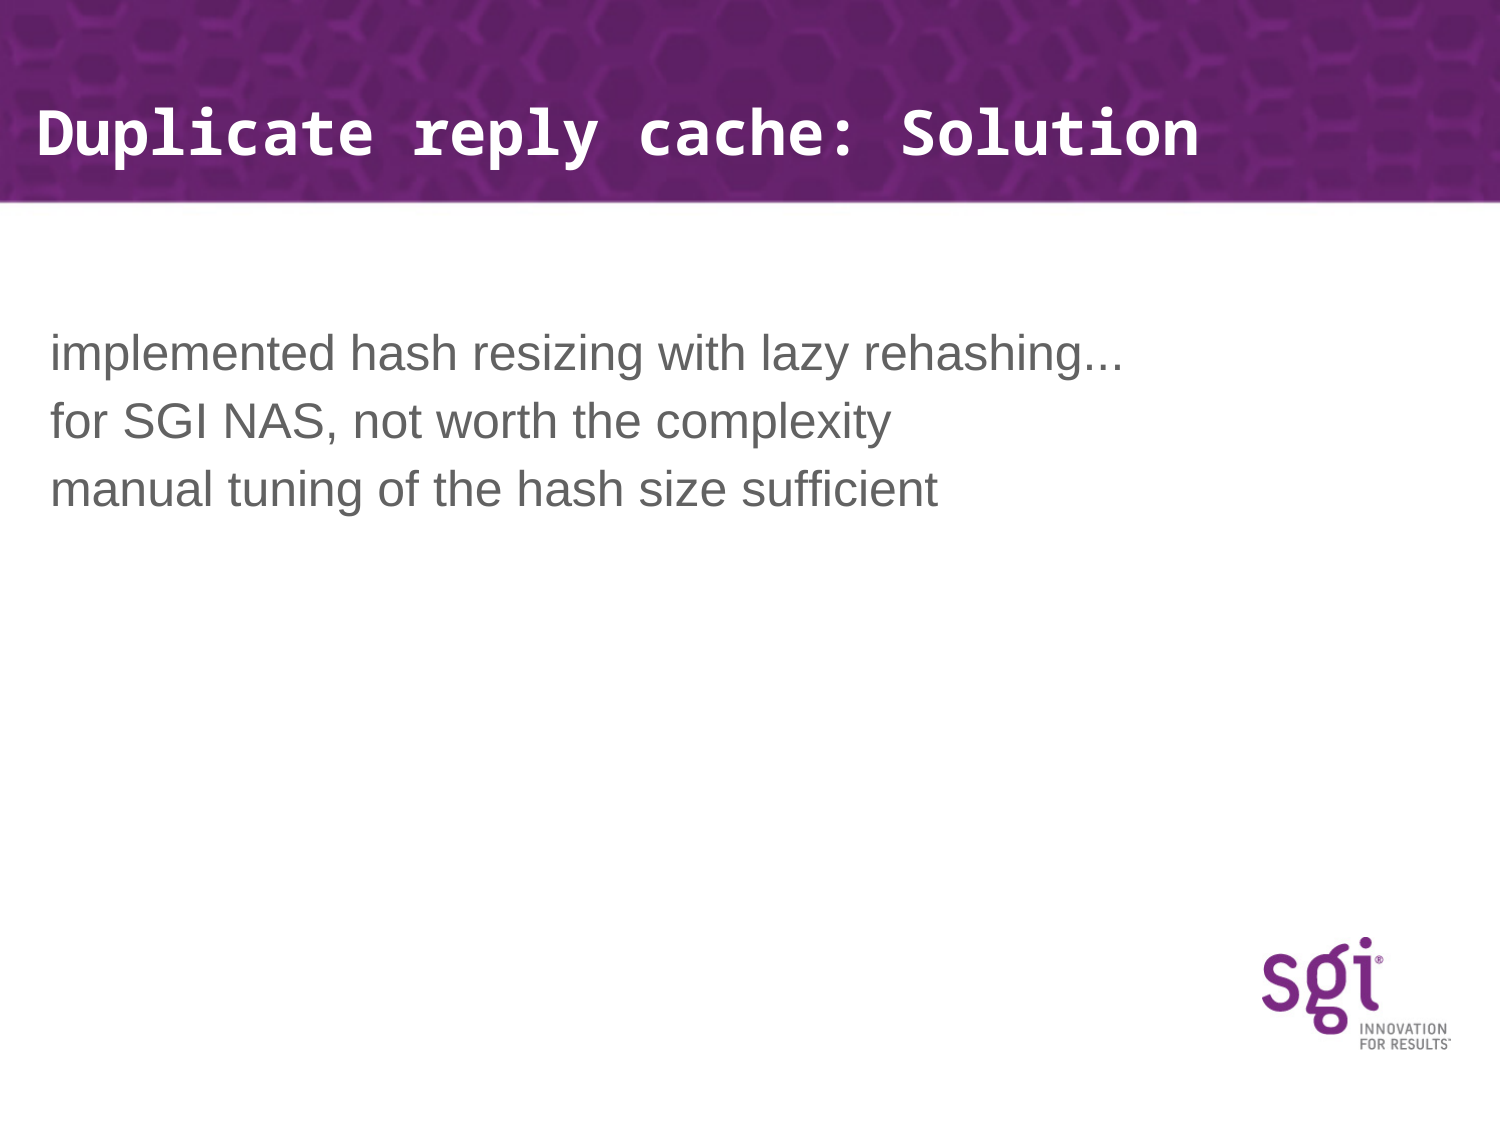

# Duplicate reply cache: Solution
implemented hash resizing with lazy rehashing...
for SGI NAS, not worth the complexity
manual tuning of the hash size sufficient